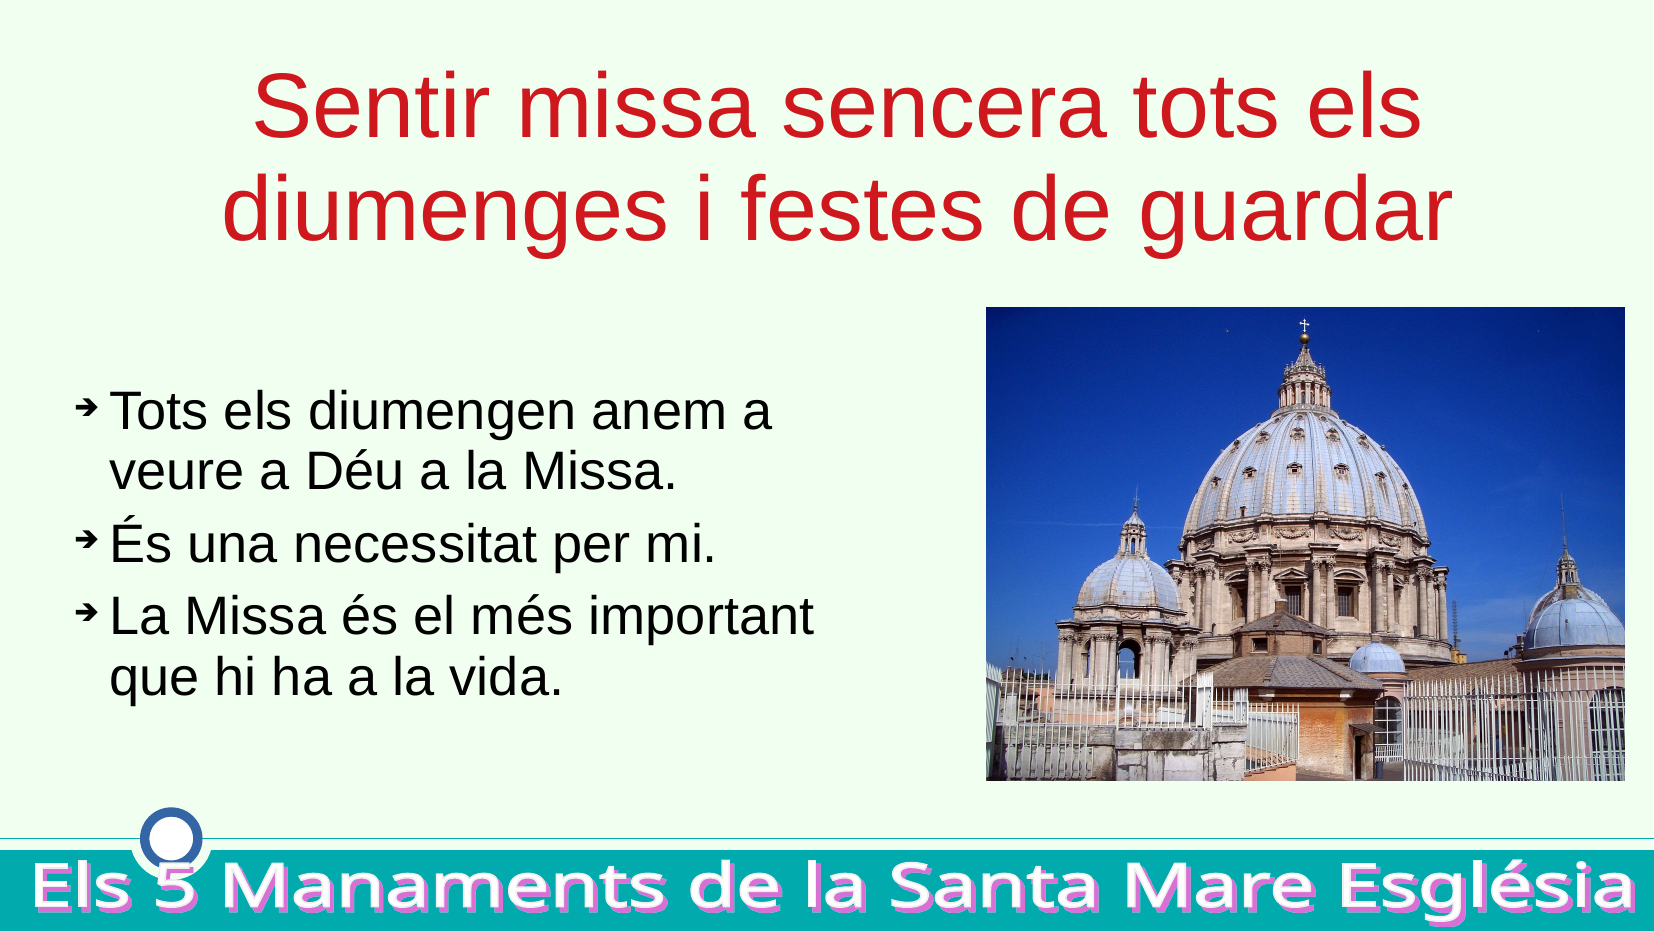

Sentir missa sencera tots els diumenges i festes de guardar
Tots els diumengen anem a veure a Déu a la Missa.
És una necessitat per mi.
La Missa és el més important que hi ha a la vida.
Els 5 Manaments de la Santa Mare Església